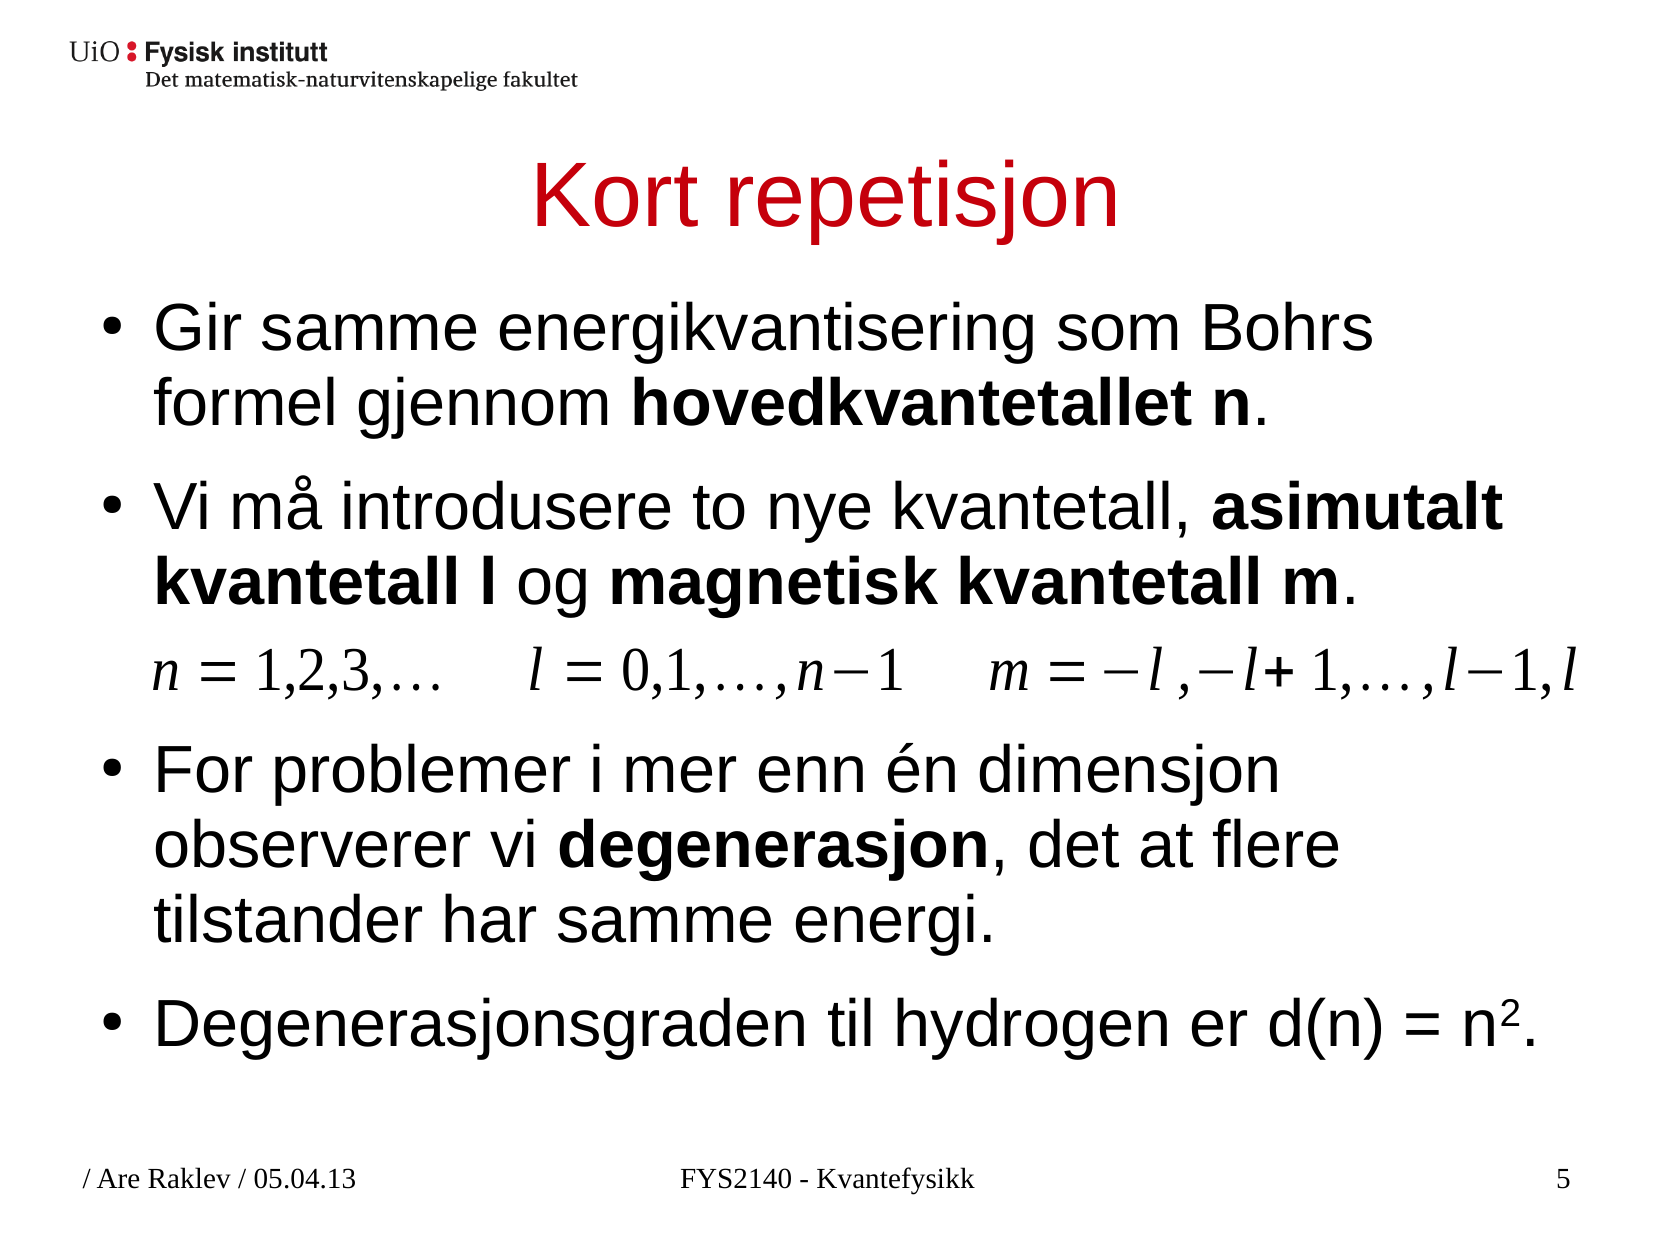

# Kort repetisjon
Gir samme energikvantisering som Bohrs formel gjennom hovedkvantetallet n.
Vi må introdusere to nye kvantetall, asimutalt kvantetall l og magnetisk kvantetall m.
For problemer i mer enn én dimensjon observerer vi degenerasjon, det at flere tilstander har samme energi.
Degenerasjonsgraden til hydrogen er d(n) = n2.
/ Are Raklev / 05.04.13
FYS2140 - Kvantefysikk
5